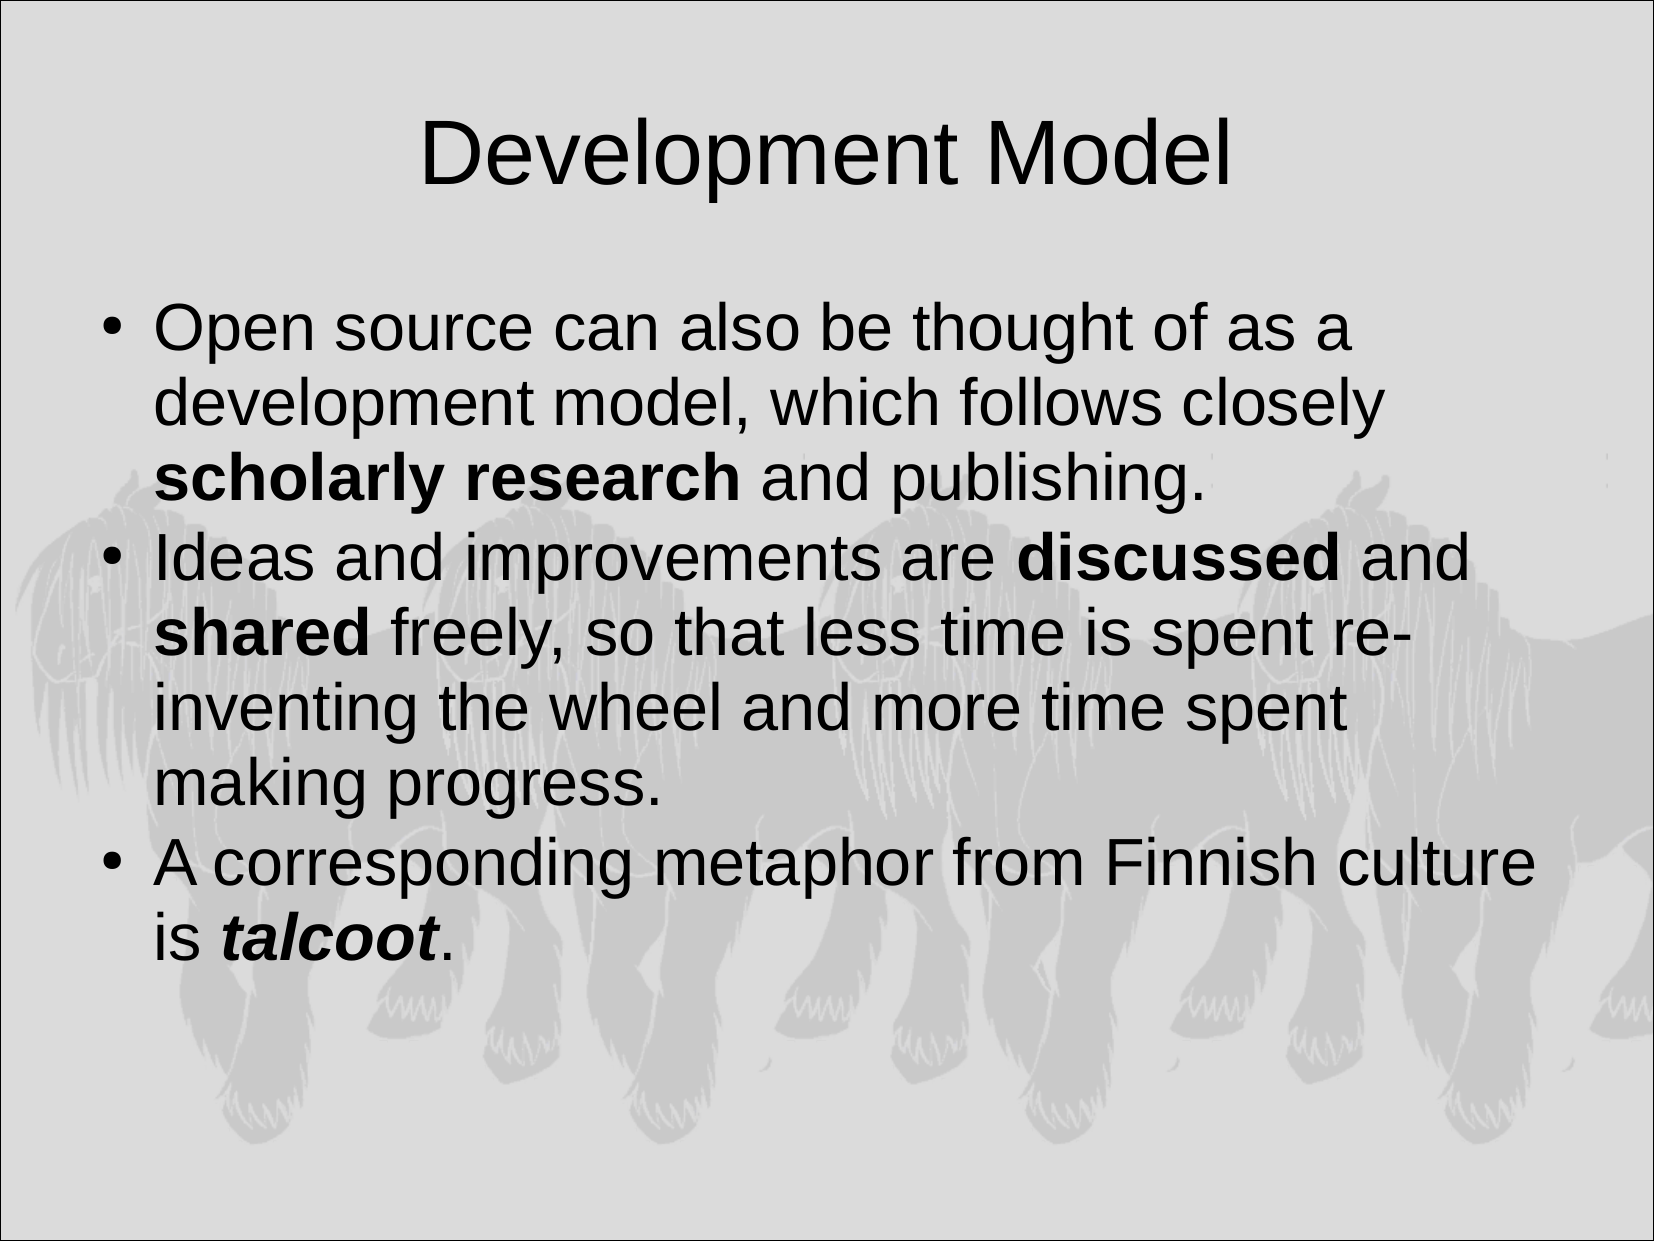

# Development Model
Open source can also be thought of as a development model, which follows closely scholarly research and publishing.
Ideas and improvements are discussed and shared freely, so that less time is spent re-inventing the wheel and more time spent making progress.
A corresponding metaphor from Finnish culture is talcoot.